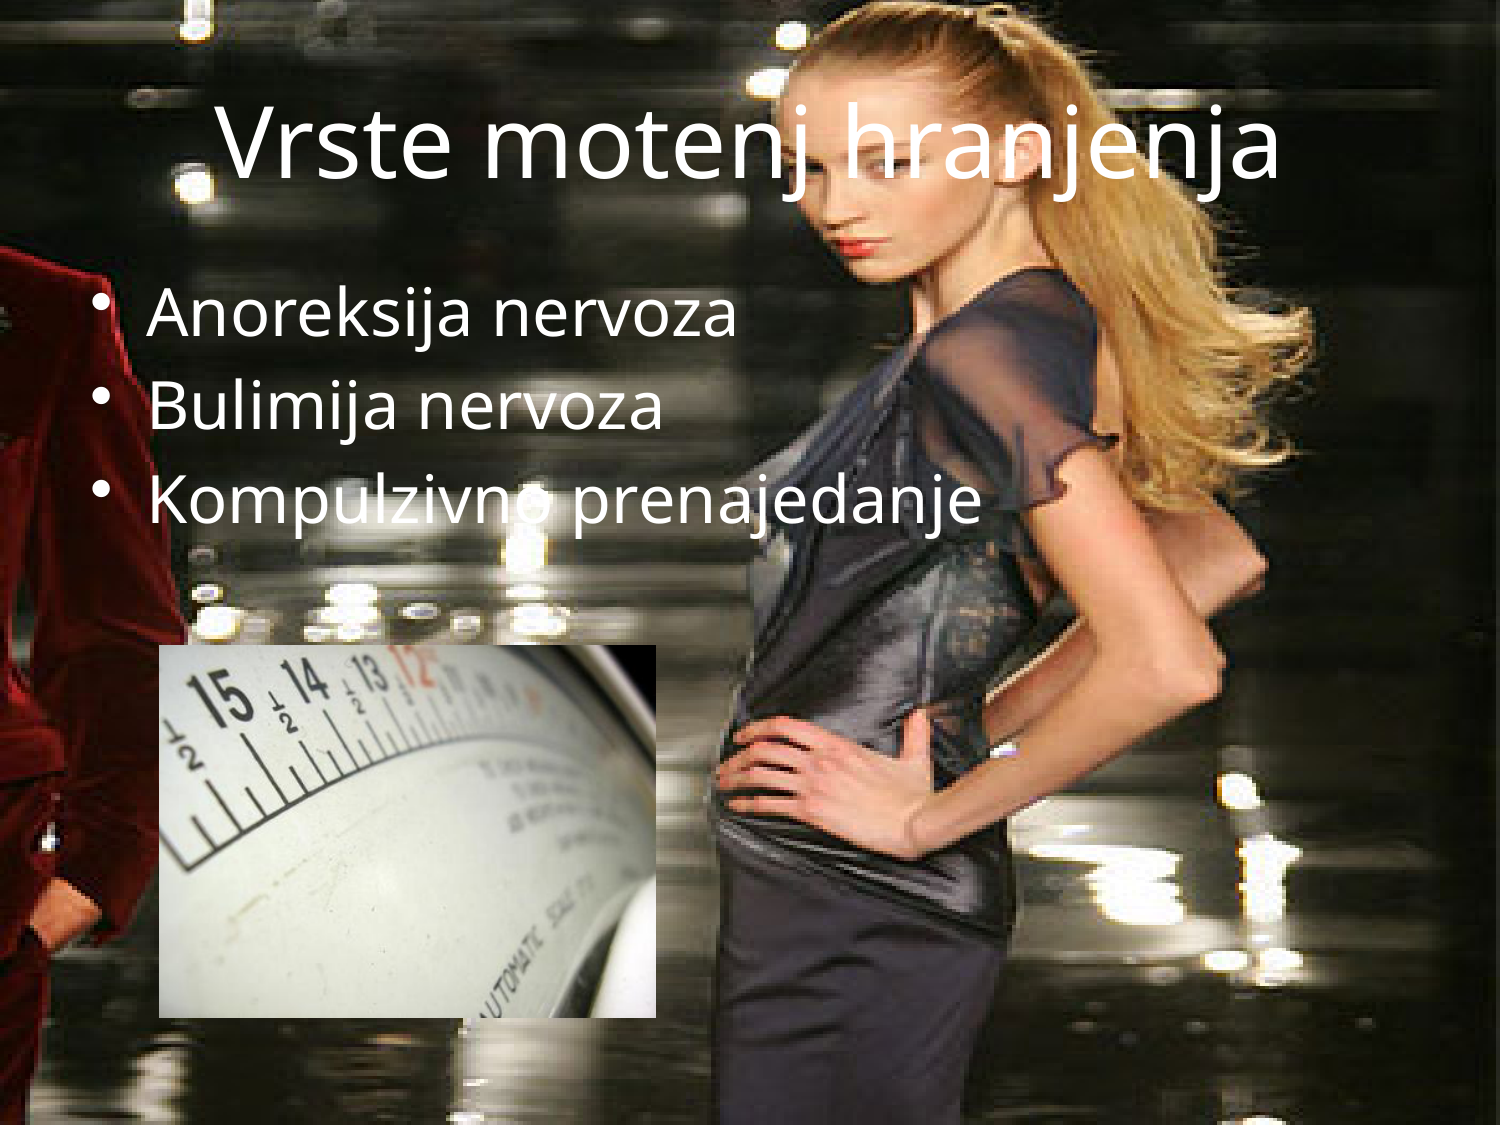

# Vrste motenj hranjenja
Anoreksija nervoza
Bulimija nervoza
Kompulzivno prenajedanje